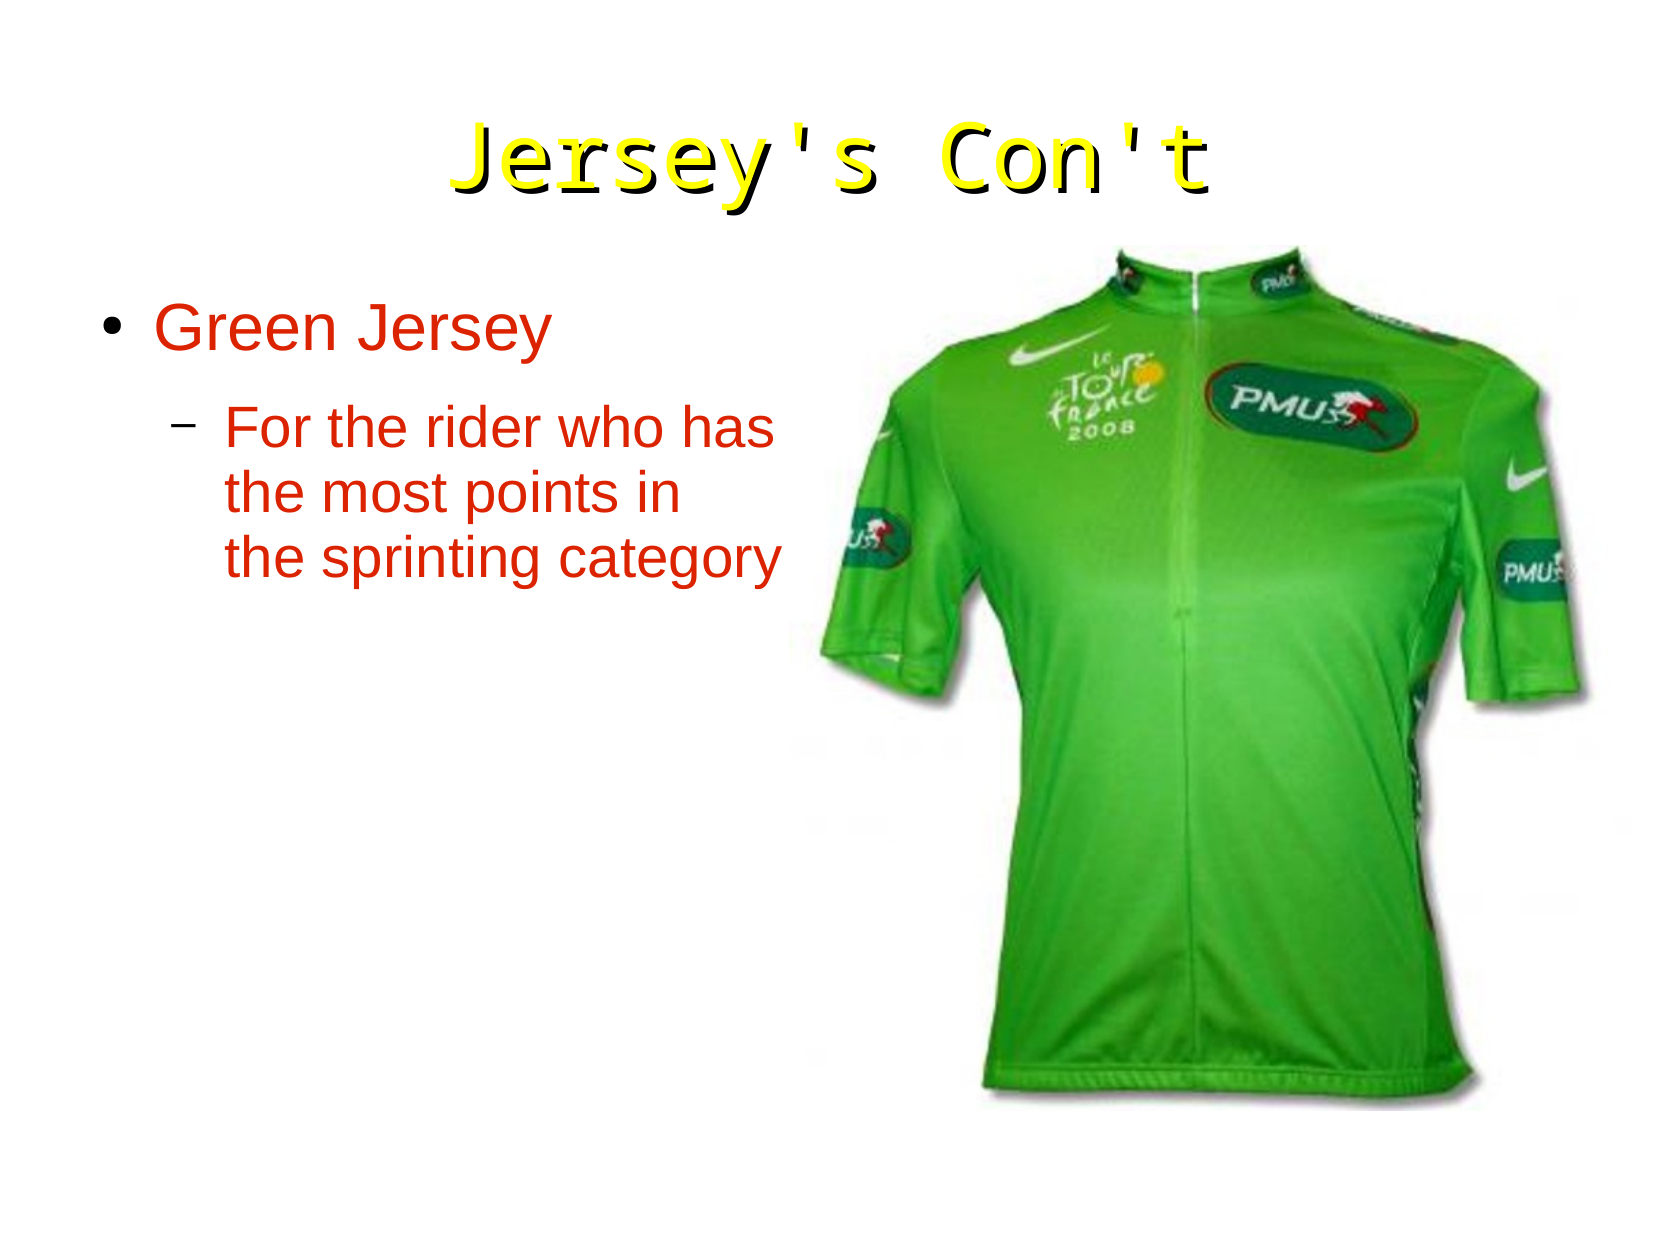

# Jersey's Con't
Green Jersey
For the rider who has
the most points in
the sprinting category